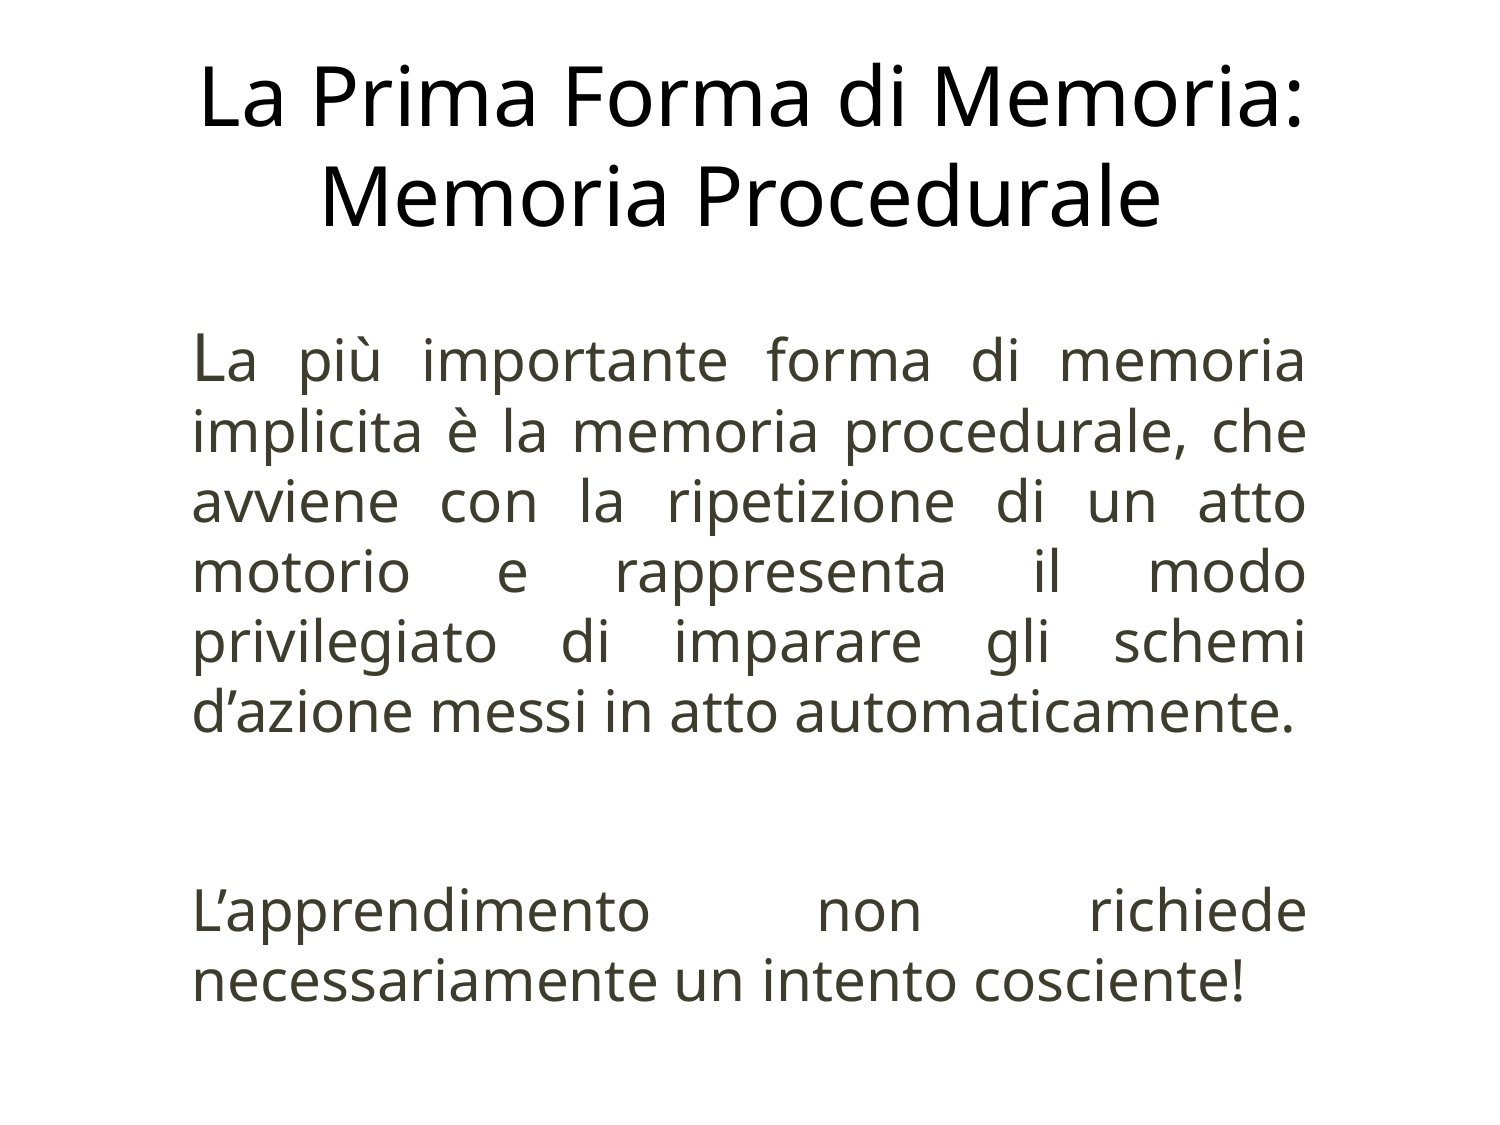

# La Prima Forma di Memoria: Memoria Procedurale
La più importante forma di memoria implicita è la memoria procedurale, che avviene con la ripetizione di un atto motorio e rappresenta il modo privilegiato di imparare gli schemi d’azione messi in atto automaticamente.
L’apprendimento non richiede necessariamente un intento cosciente!